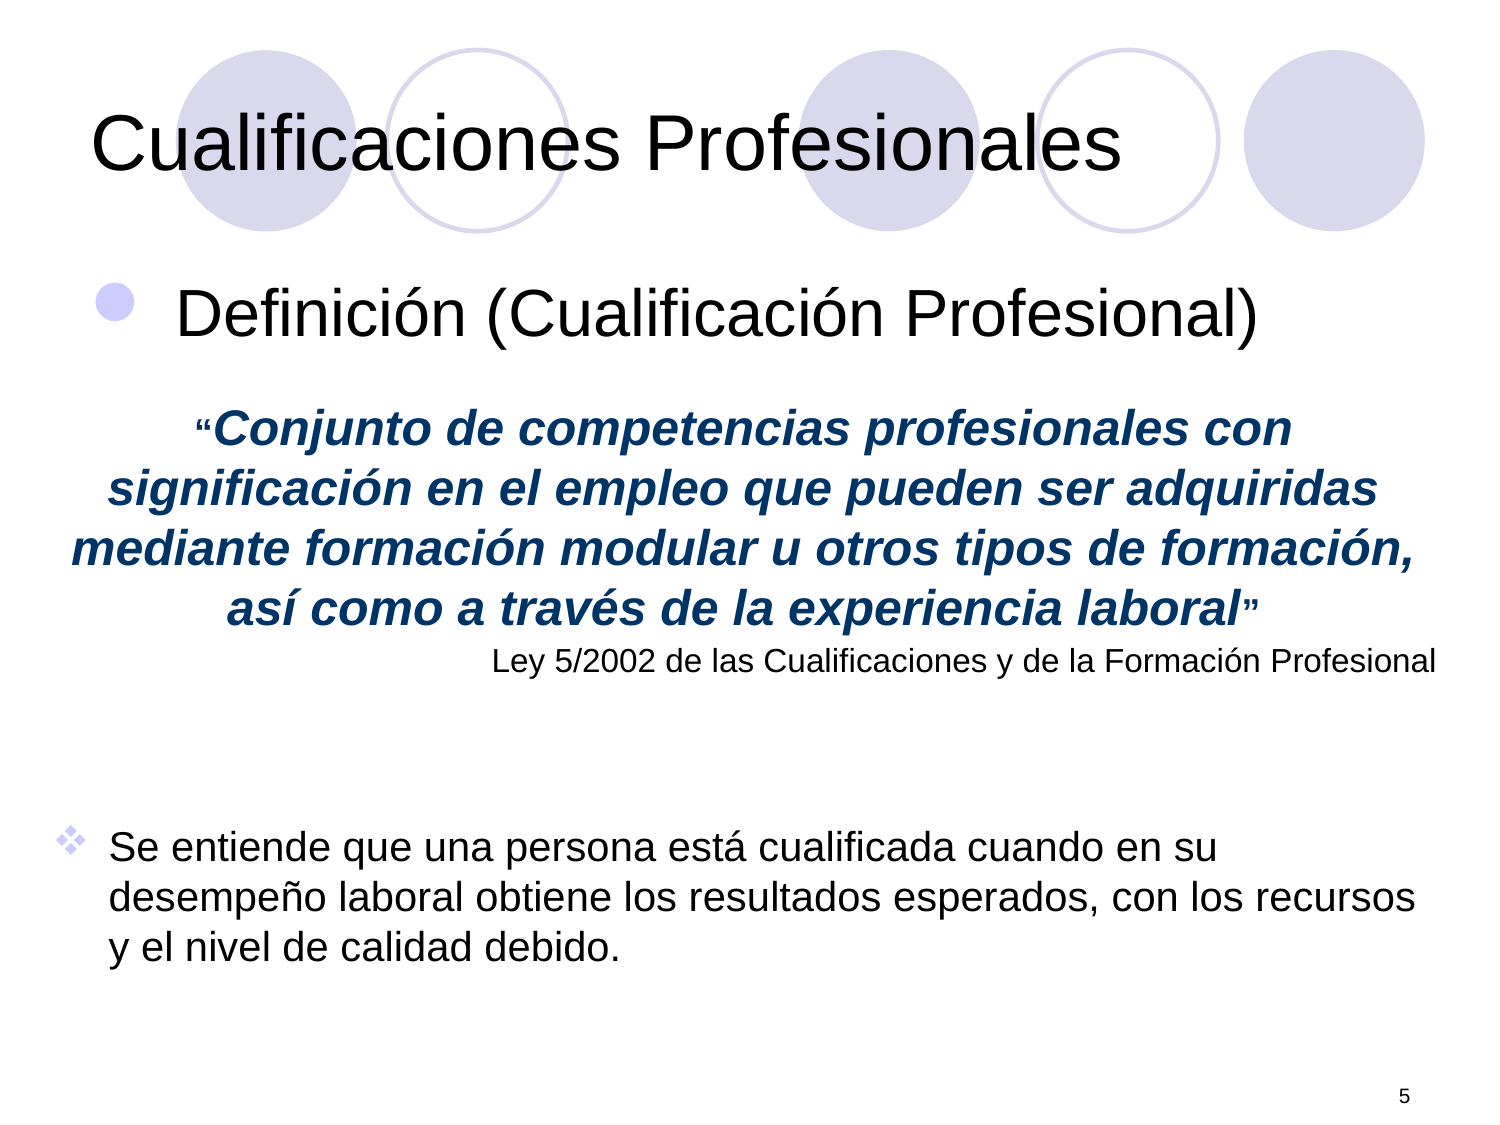

# Cualificaciones Profesionales
 Definición (Cualificación Profesional)
“Conjunto de competencias profesionales con significación en el empleo que pueden ser adquiridas mediante formación modular u otros tipos de formación, así como a través de la experiencia laboral”
Ley 5/2002 de las Cualificaciones y de la Formación Profesional
Se entiende que una persona está cualificada cuando en su desempeño laboral obtiene los resultados esperados, con los recursos y el nivel de calidad debido.